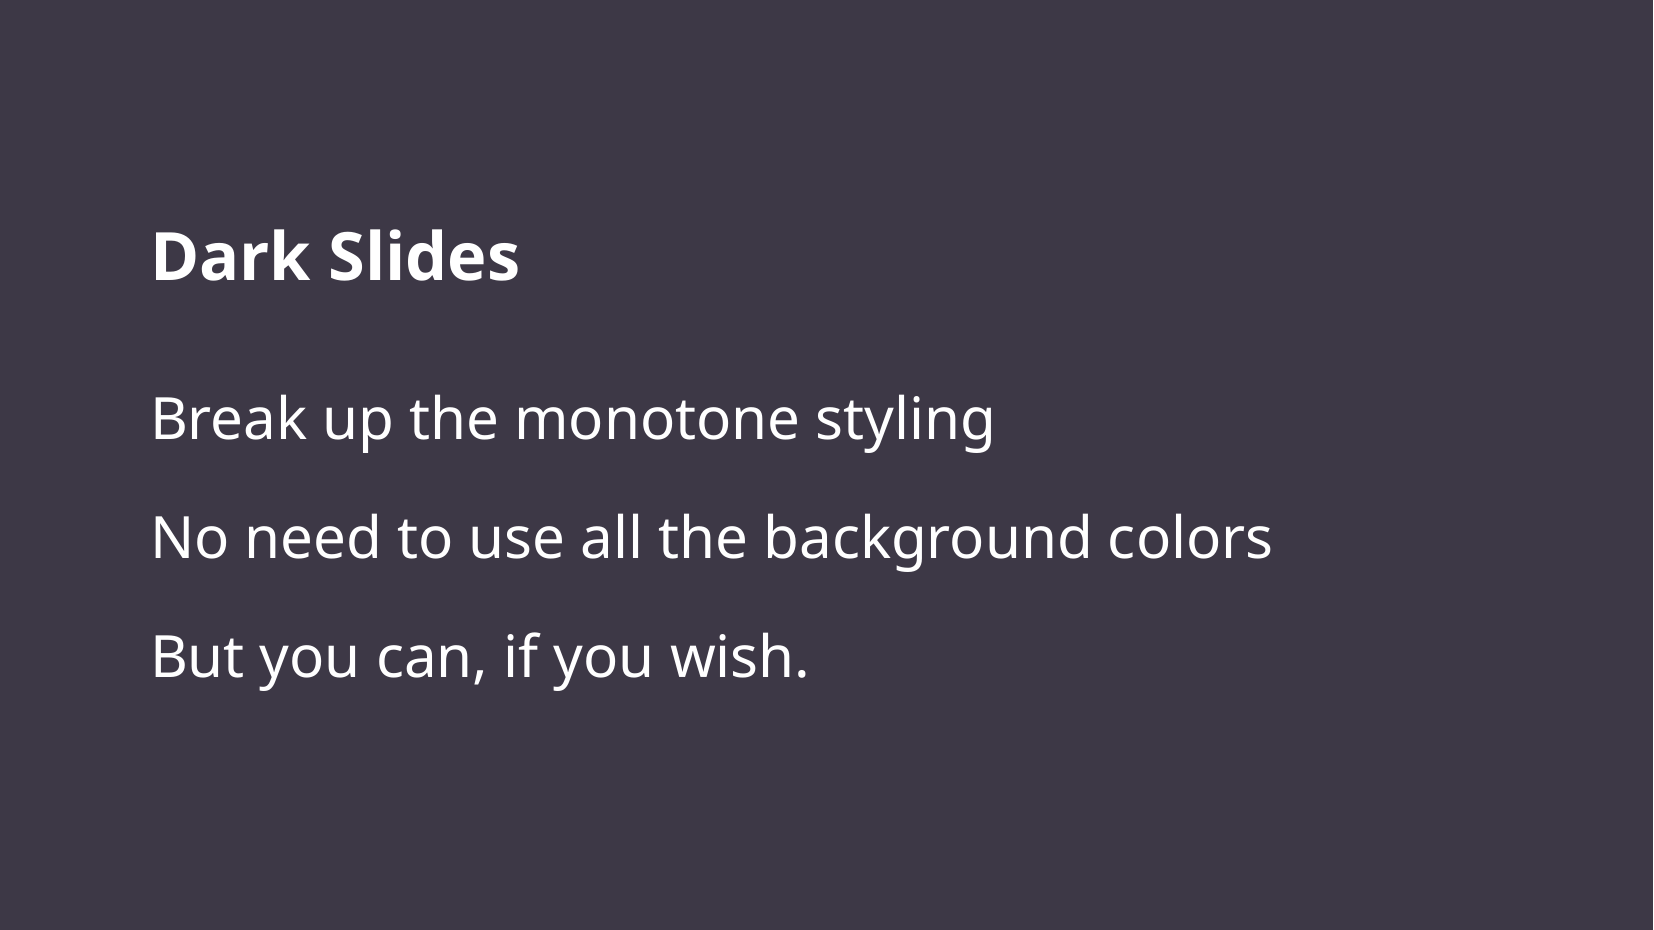

# Dark Slides
Break up the monotone styling
No need to use all the background colors
But you can, if you wish.